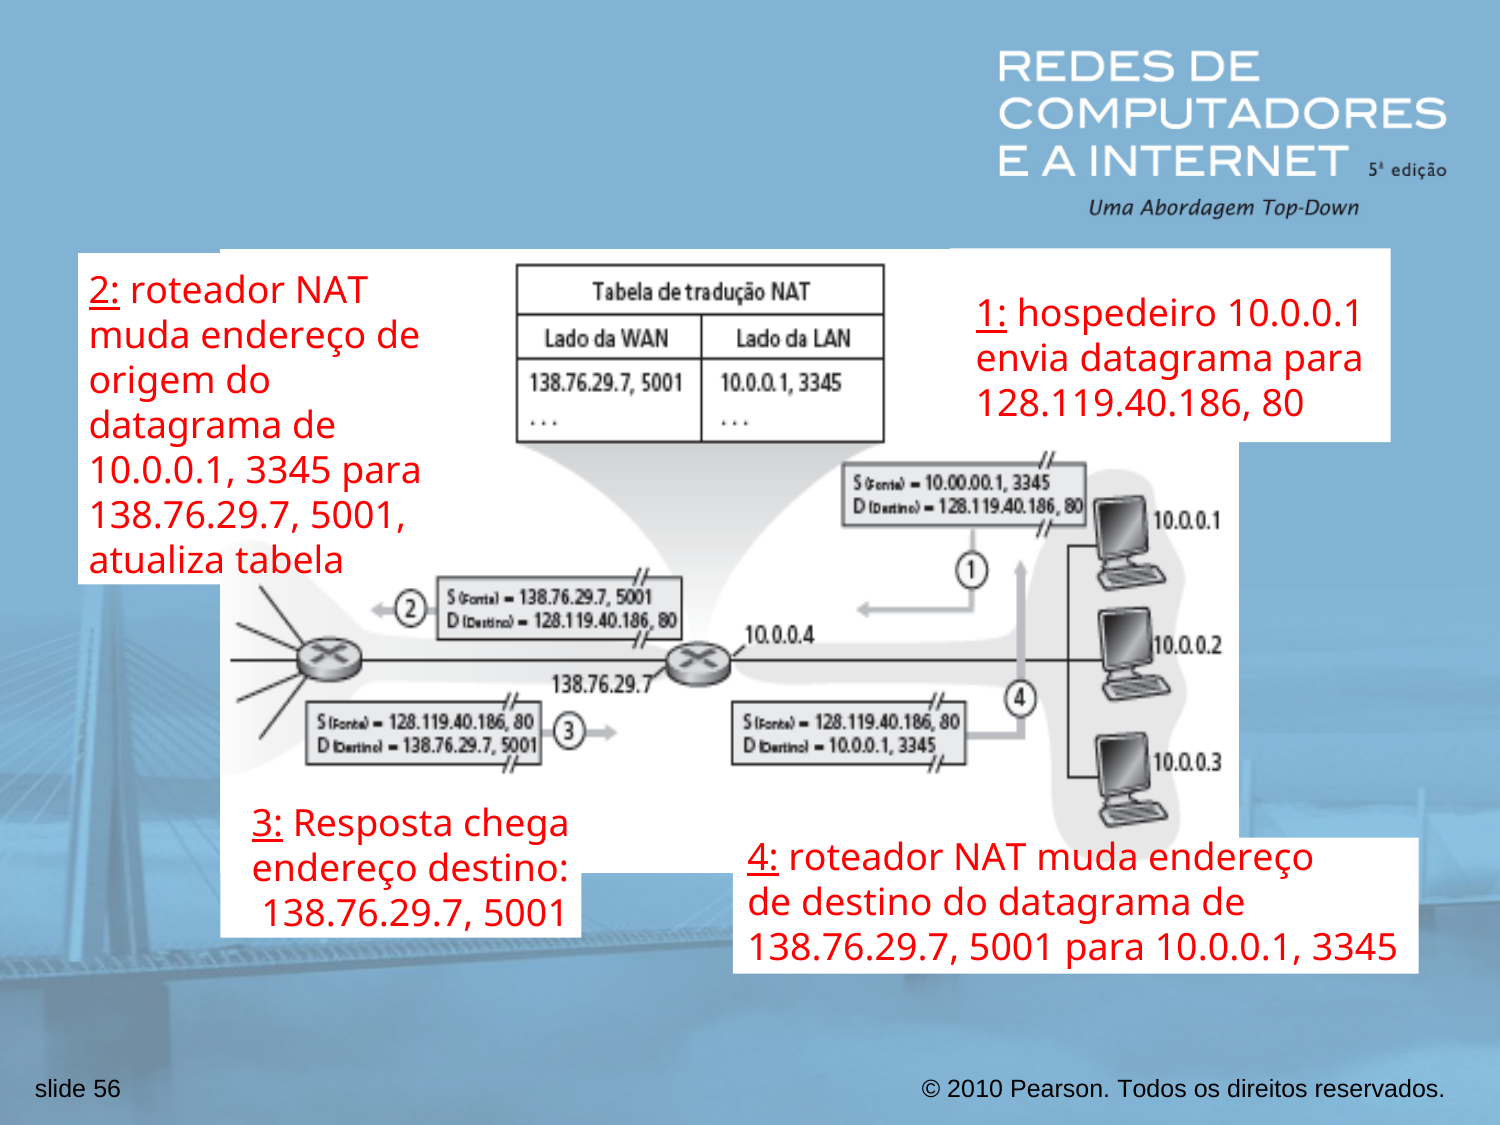

2: roteador NAT muda endereço de origem do datagrama de
10.0.0.1, 3345 para
138.76.29.7, 5001,
atualiza tabela
1: hospedeiro 10.0.0.1
envia datagrama para
128.119.40.186, 80
3: Resposta chega
endereço destino:
 138.76.29.7, 5001
4: roteador NAT muda endereço
de destino do datagrama de
138.76.29.7, 5001 para 10.0.0.1, 3345